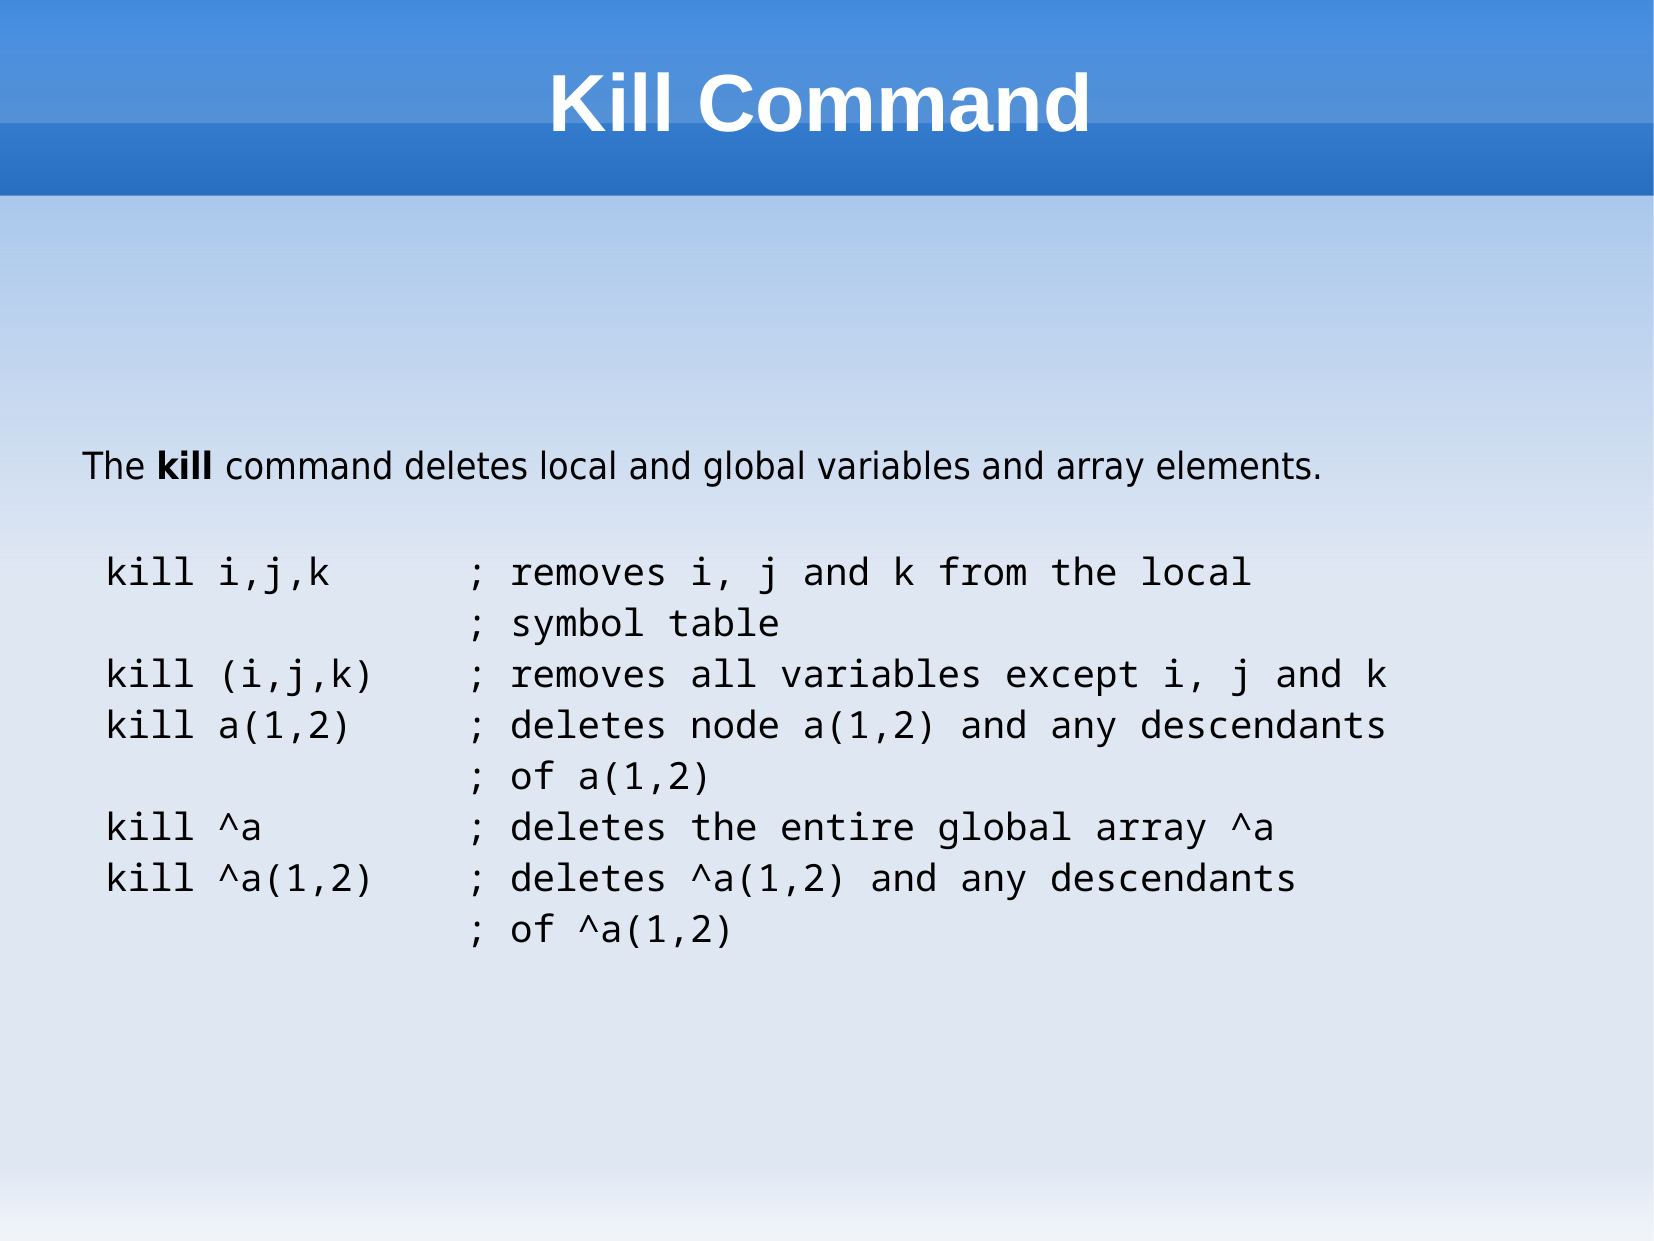

# Kill Command
The kill command deletes local and global variables and array elements.
 kill i,j,k ; removes i, j and k from the local
 ; symbol table
 kill (i,j,k) ; removes all variables except i, j and k
 kill a(1,2) ; deletes node a(1,2) and any descendants
 ; of a(1,2)
 kill ^a ; deletes the entire global array ^a
 kill ^a(1,2) ; deletes ^a(1,2) and any descendants
 ; of ^a(1,2)